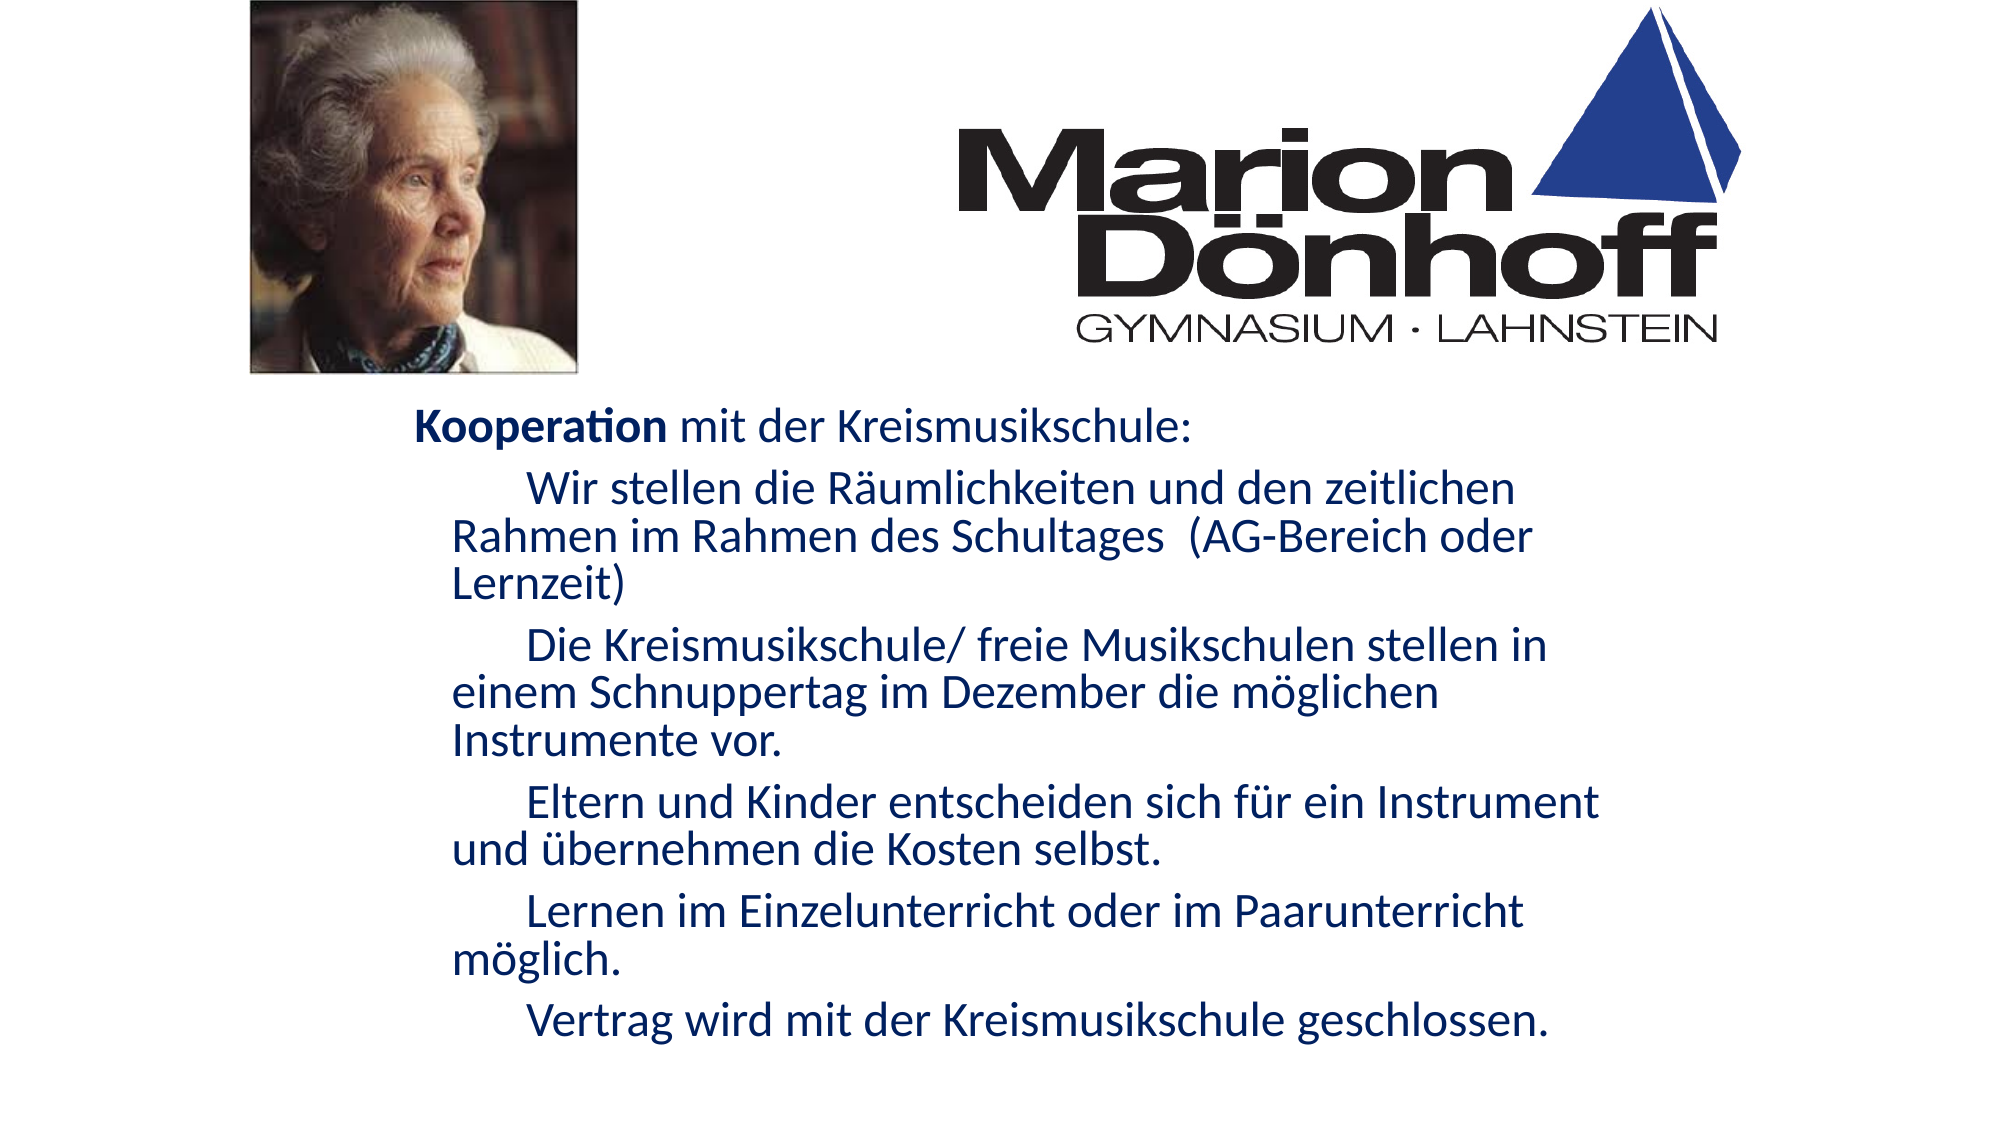

#
Kooperation mit der Kreismusikschule:
	Wir stellen die Räumlichkeiten und den zeitlichen Rahmen im Rahmen des Schultages (AG-Bereich oder Lernzeit)
	Die Kreismusikschule/ freie Musikschulen stellen in einem Schnuppertag im Dezember die möglichen Instrumente vor.
	Eltern und Kinder entscheiden sich für ein Instrument und übernehmen die Kosten selbst.
	Lernen im Einzelunterricht oder im Paarunterricht möglich.
	Vertrag wird mit der Kreismusikschule geschlossen.